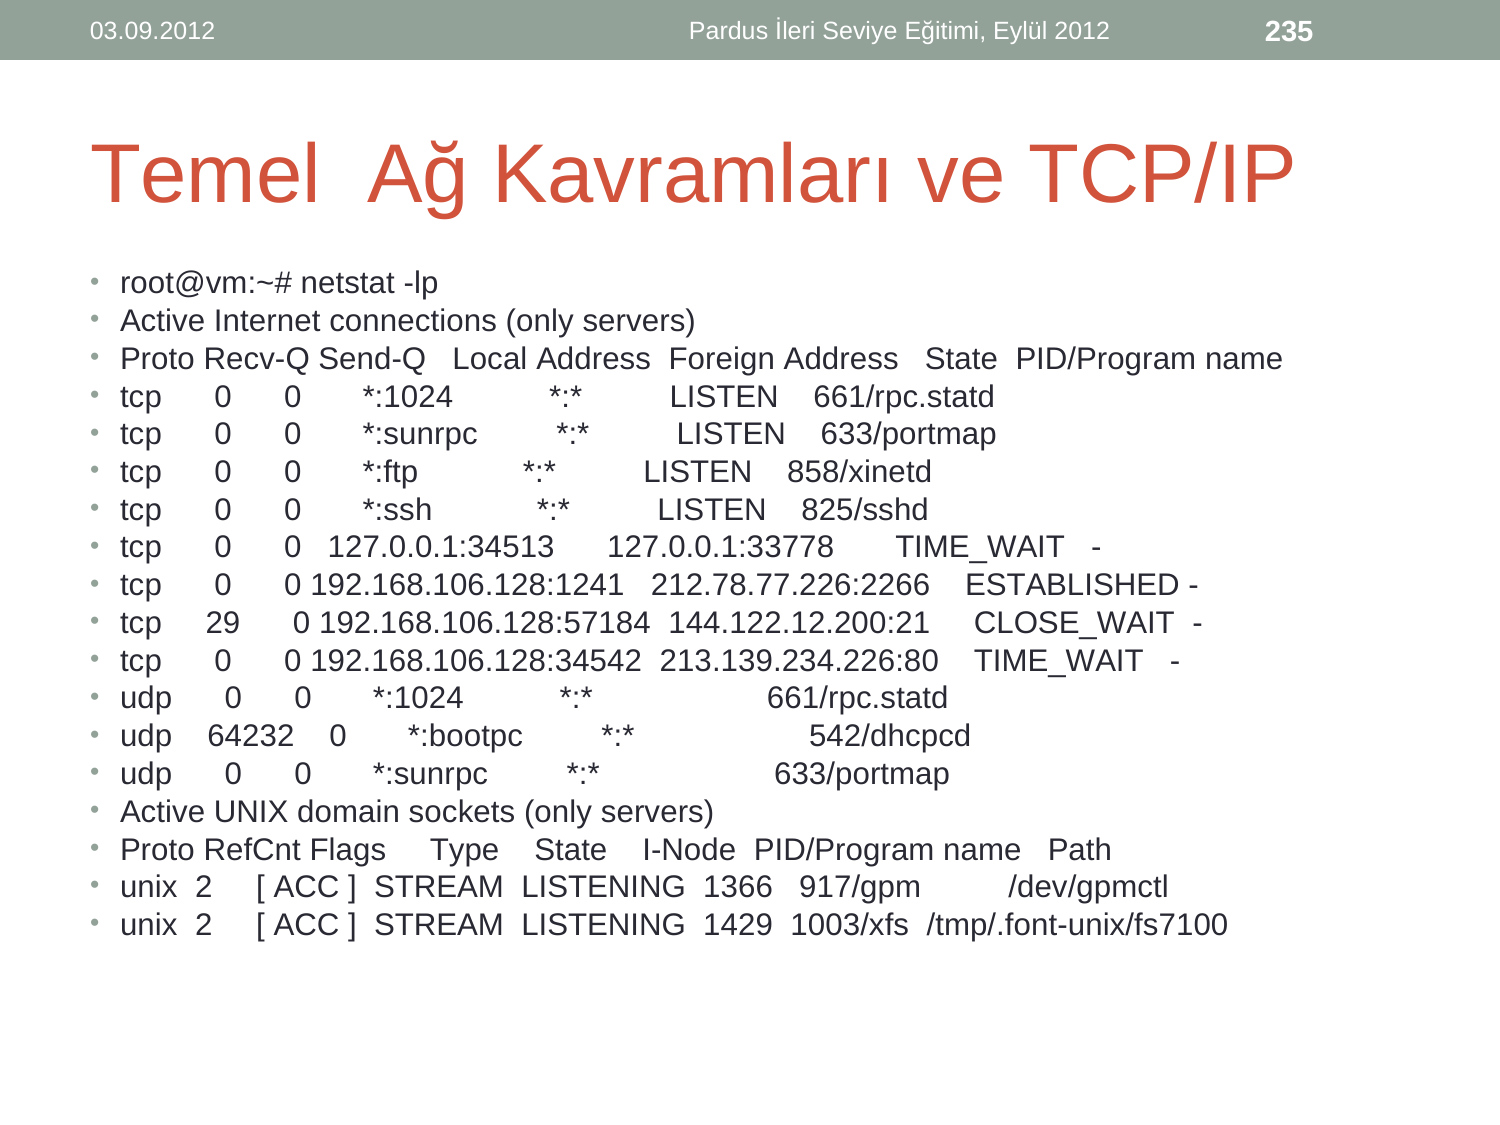

03.09.2012
Pardus İleri Seviye Eğitimi, Eylül 2012
# Temel Ağ Kavramları ve TCP/IP
root@vm:~# netstat -lp
Active Internet connections (only servers)
Proto Recv-Q Send-Q Local Address Foreign Address State PID/Program name
tcp 0 0 *:1024 *:* LISTEN 661/rpc.statd
tcp 0 0 *:sunrpc *:* LISTEN 633/portmap
tcp 0 0 *:ftp *:* LISTEN 858/xinetd
tcp 0 0 *:ssh *:* LISTEN 825/sshd
tcp 0 0 127.0.0.1:34513 127.0.0.1:33778 TIME_WAIT -
tcp 0 0 192.168.106.128:1241 212.78.77.226:2266 ESTABLISHED -
tcp 29 0 192.168.106.128:57184 144.122.12.200:21 CLOSE_WAIT -
tcp 0 0 192.168.106.128:34542 213.139.234.226:80 TIME_WAIT -
udp 0 0 *:1024 *:* 661/rpc.statd
udp 64232 0 *:bootpc *:* 542/dhcpcd
udp 0 0 *:sunrpc *:* 633/portmap
Active UNIX domain sockets (only servers)
Proto RefCnt Flags Type State I-Node PID/Program name Path
unix 2 [ ACC ] STREAM LISTENING 1366 917/gpm /dev/gpmctl
unix 2 [ ACC ] STREAM LISTENING 1429 1003/xfs /tmp/.font-unix/fs7100